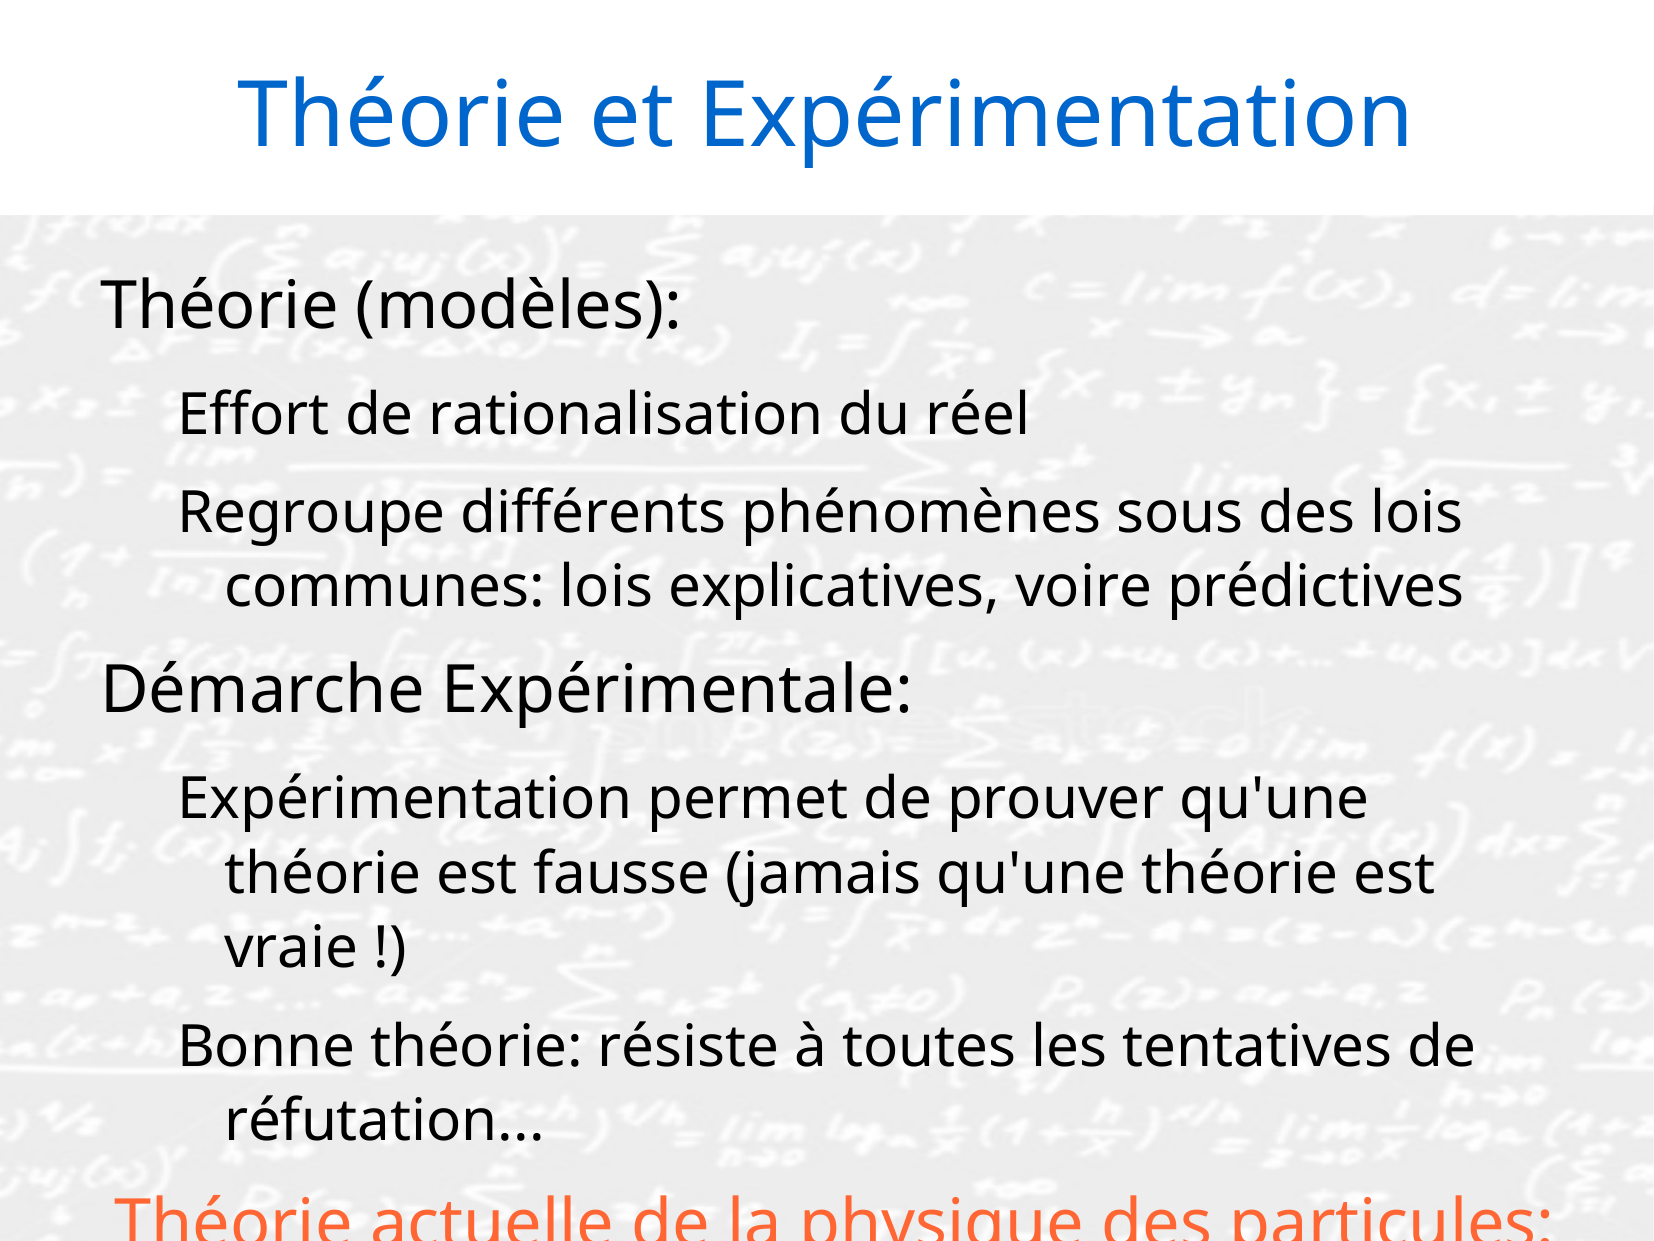

# Théorie et Expérimentation
Théorie (modèles):
Effort de rationalisation du réel
Regroupe différents phénomènes sous des lois communes: lois explicatives, voire prédictives
Démarche Expérimentale:
Expérimentation permet de prouver qu'une théorie est fausse (jamais qu'une théorie est vraie !)‏
Bonne théorie: résiste à toutes les tentatives de réfutation...
Théorie actuelle de la physique des particules: le Modèle Standard
6